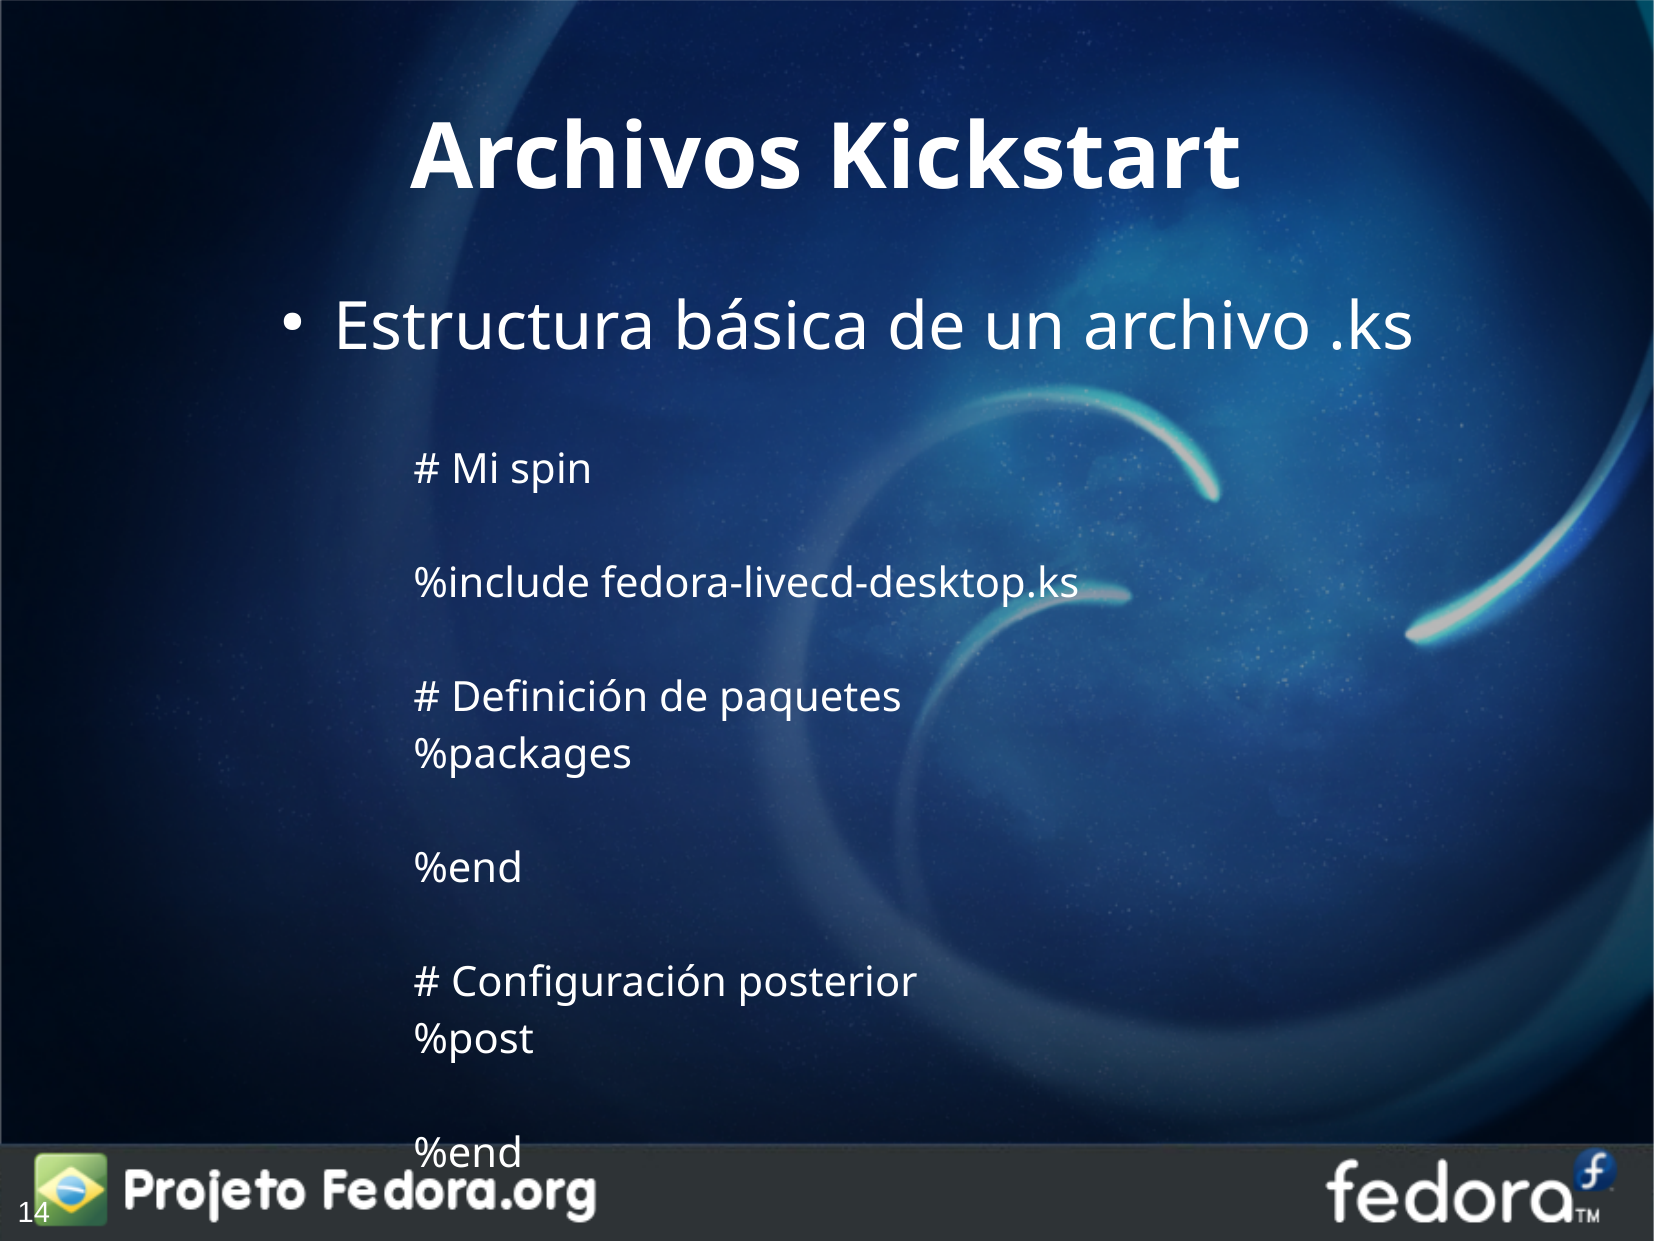

# Archivos Kickstart
Estructura básica de un archivo .ks
# Mi spin
%include fedora-livecd-desktop.ks
# Definición de paquetes
%packages
%end
# Configuración posterior
%post
%end
14